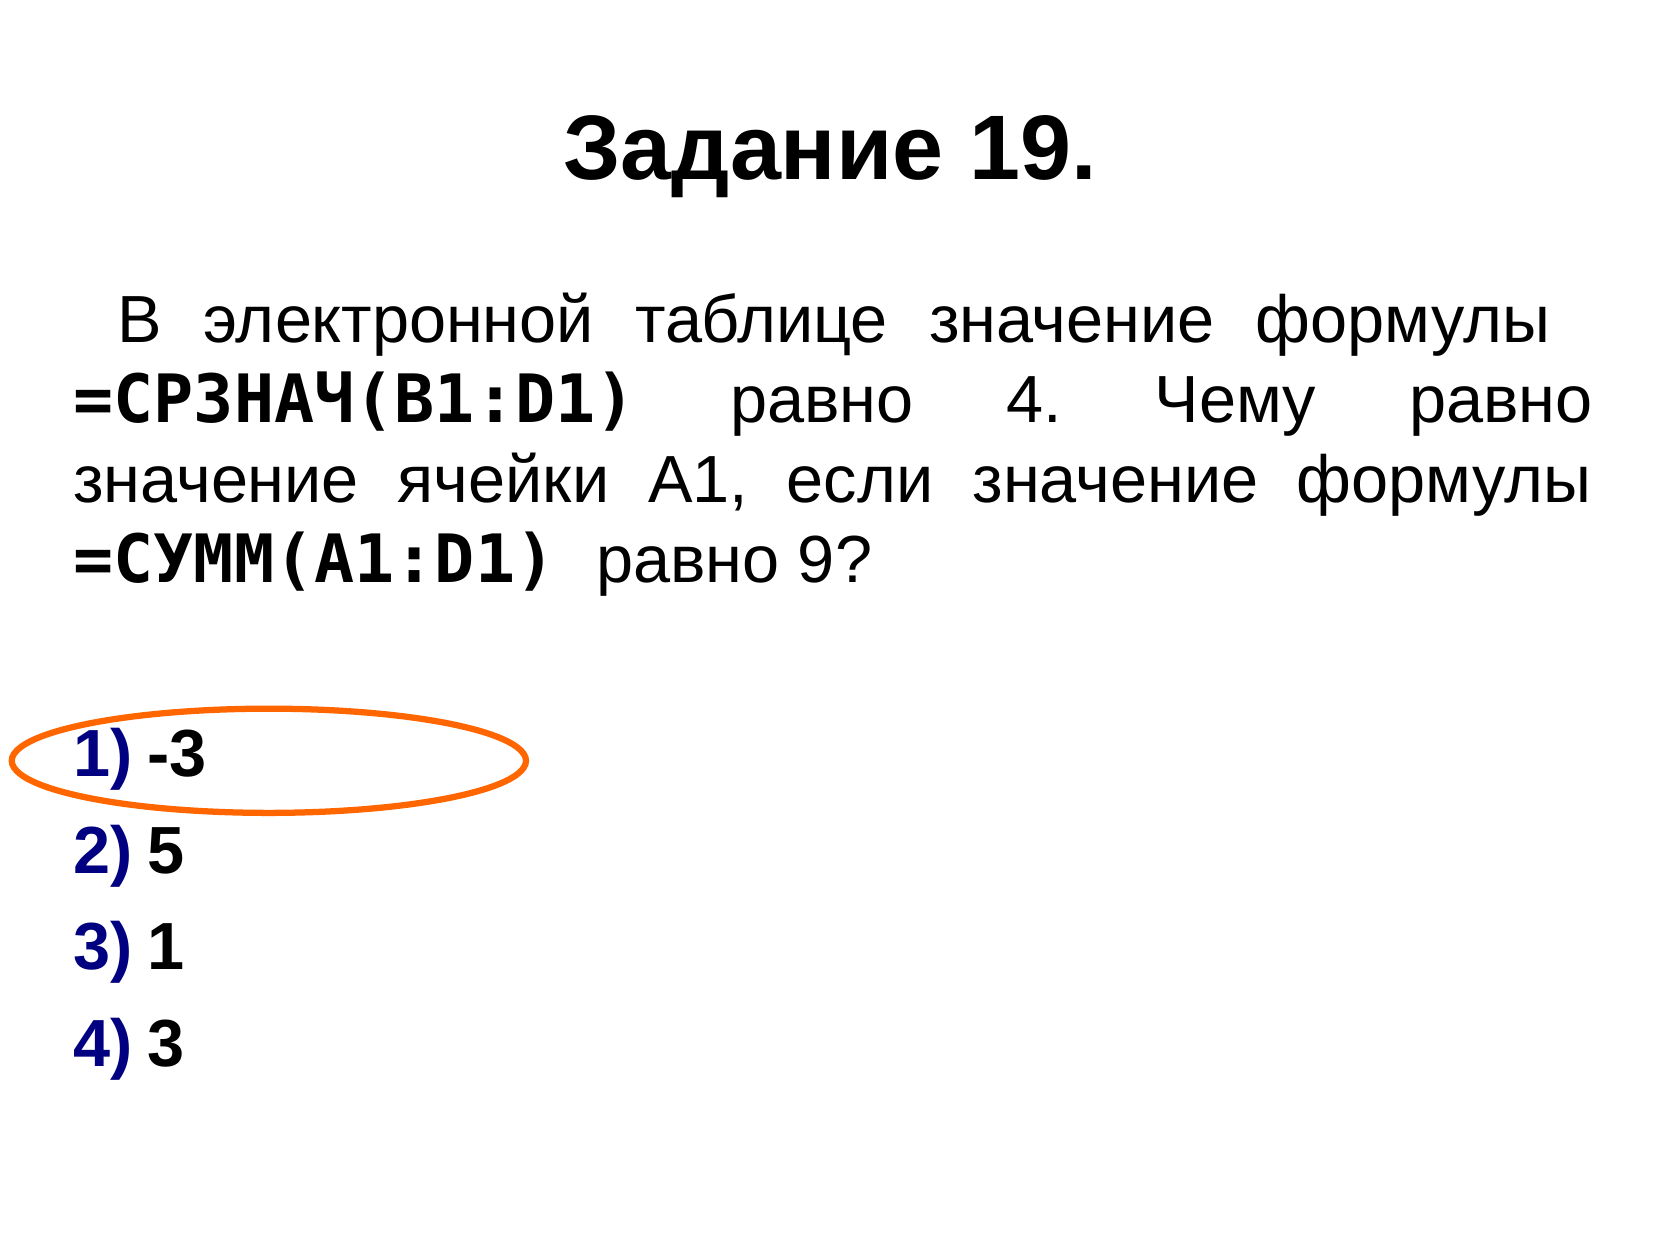

# Задание 19.
В электронной таблице значение формулы =СРЗНАЧ(B1:D1) равно 4. Чему равно значение ячейки A1, если значение формулы =СУММ(A1:D1) равно 9?
-3
5
1
3